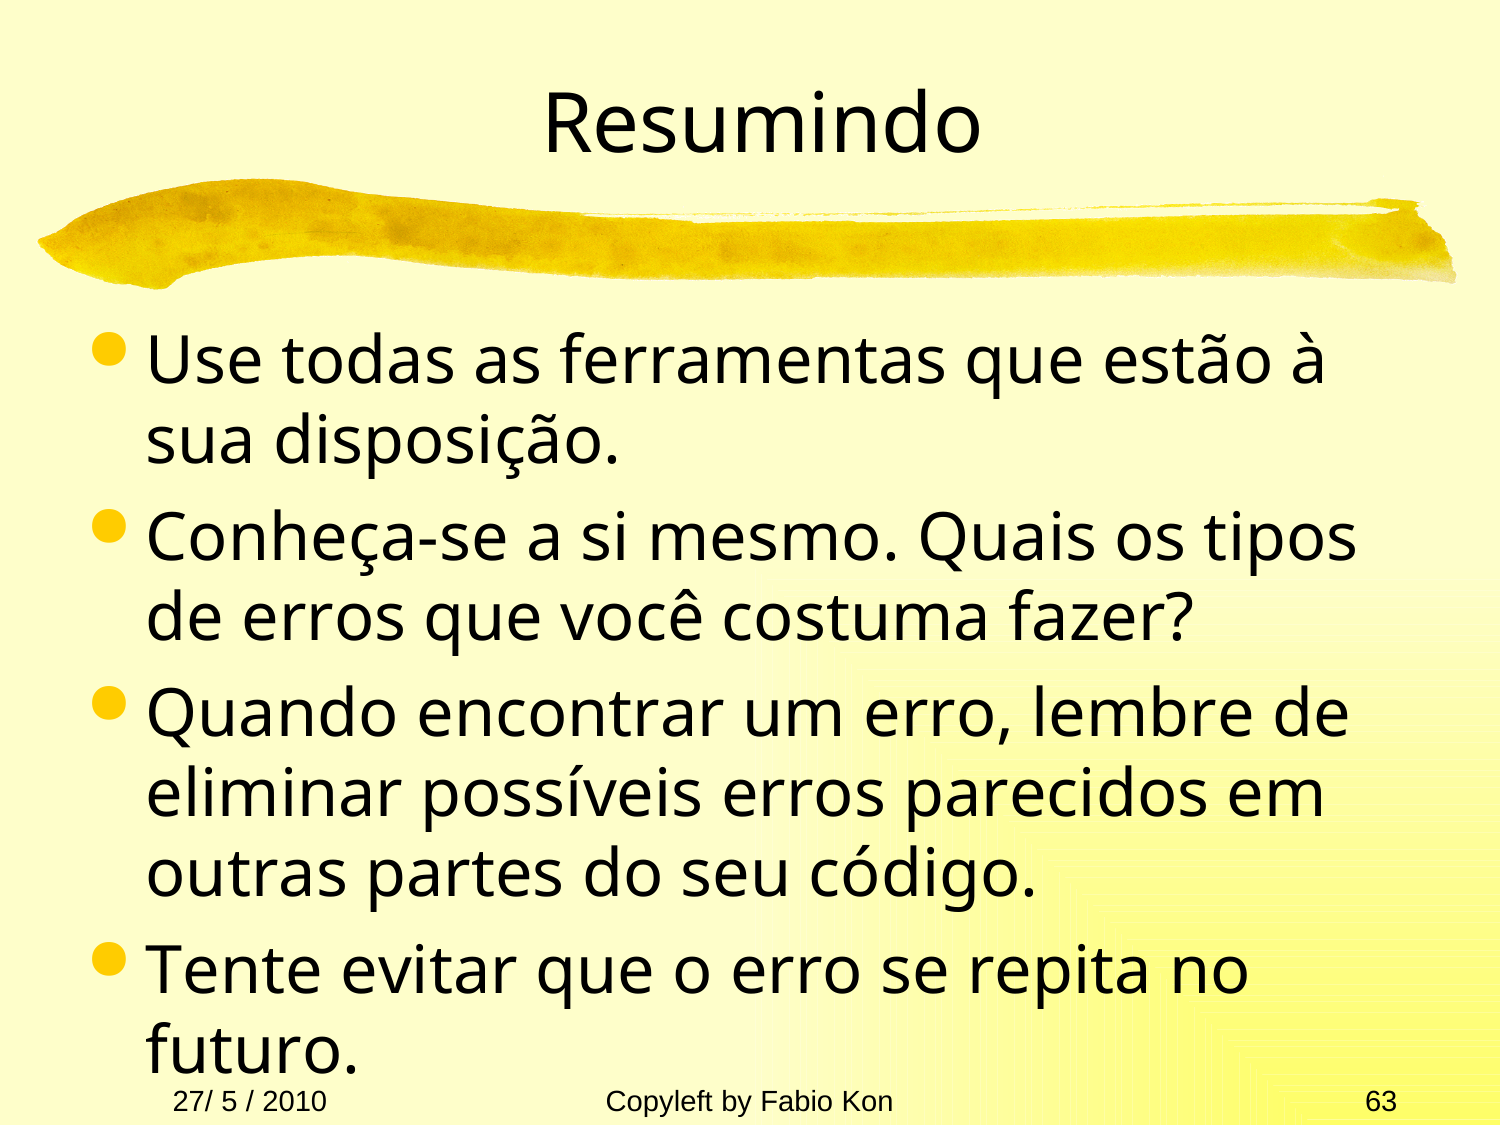

# Resumindo
Use todas as ferramentas que estão à sua disposição.
Conheça-se a si mesmo. Quais os tipos de erros que você costuma fazer?
Quando encontrar um erro, lembre de eliminar possíveis erros parecidos em outras partes do seu código.
Tente evitar que o erro se repita no futuro.
ECOOP'99 OOOSW
63